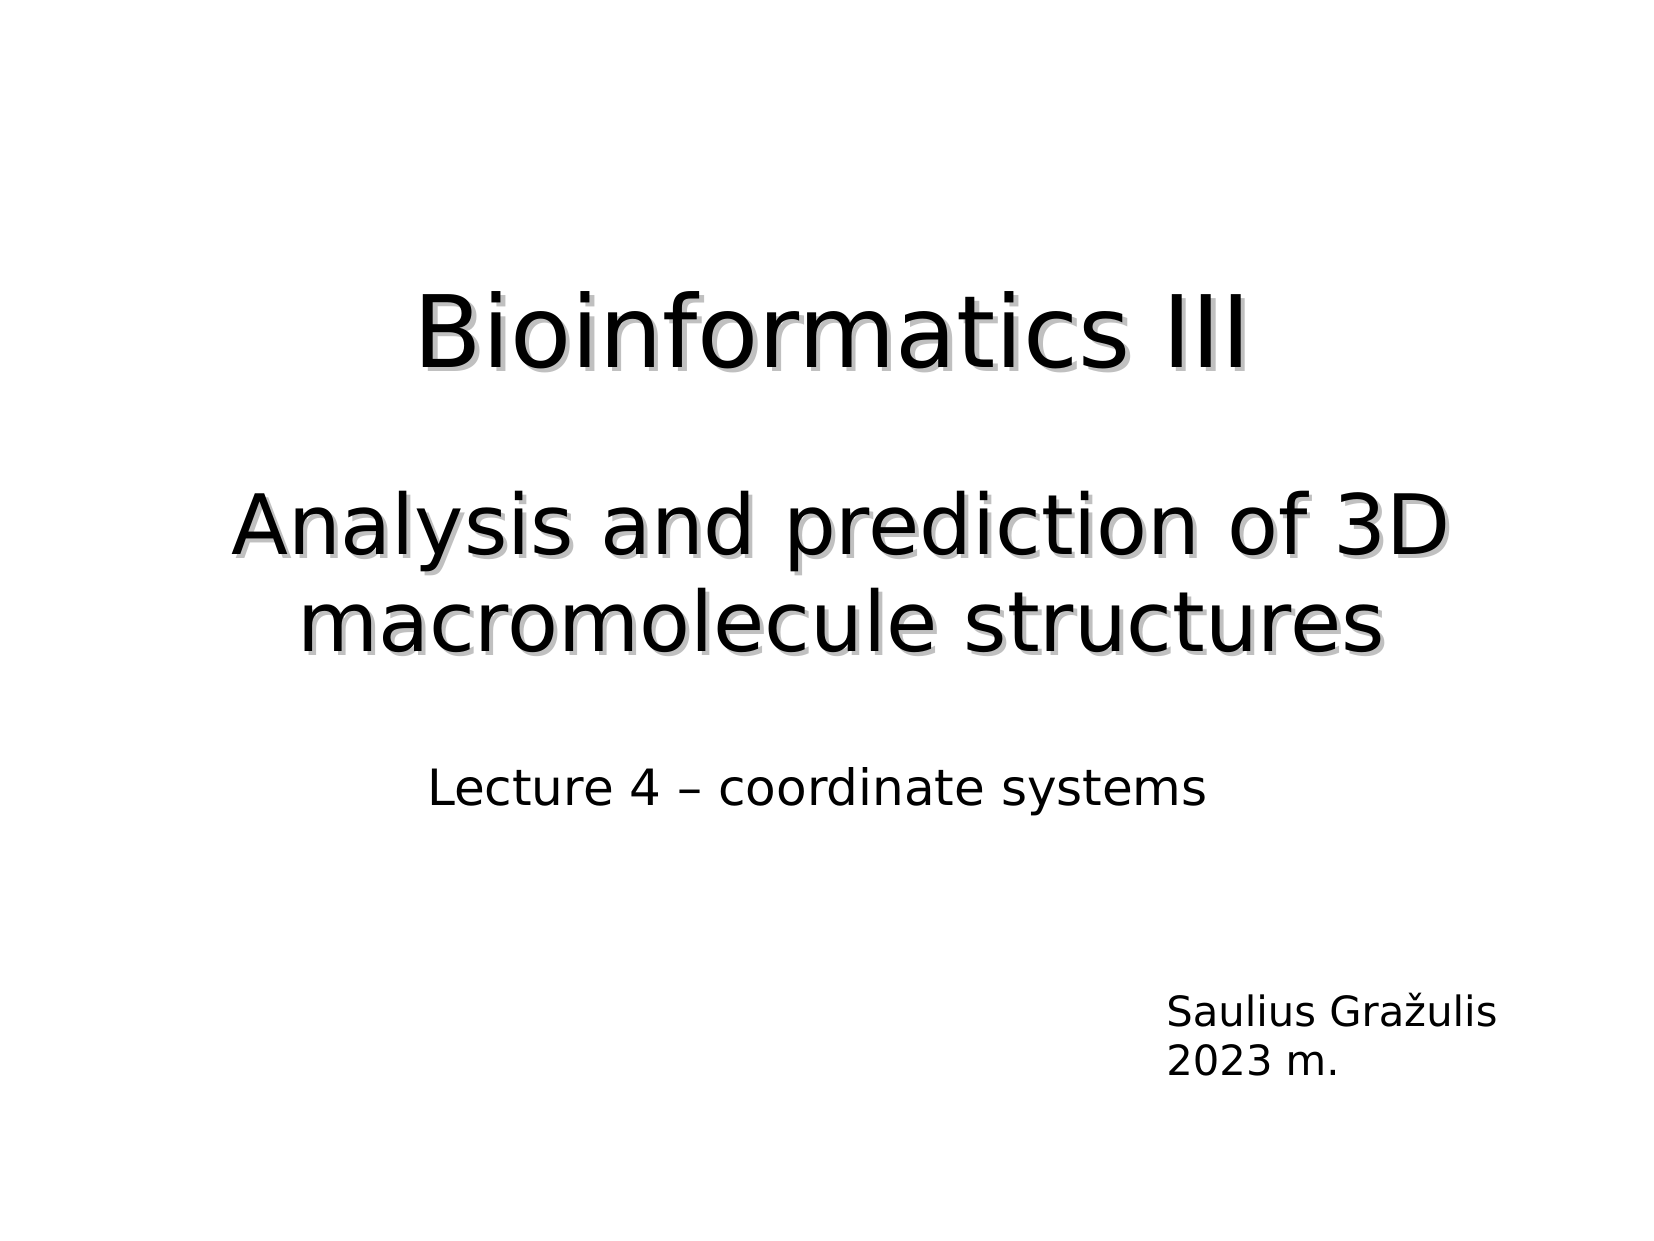

# Bioinformatics III
Analysis and prediction of 3D macromolecule structures
Lecture 4 – coordinate systems
Saulius Gražulis
2023 m.